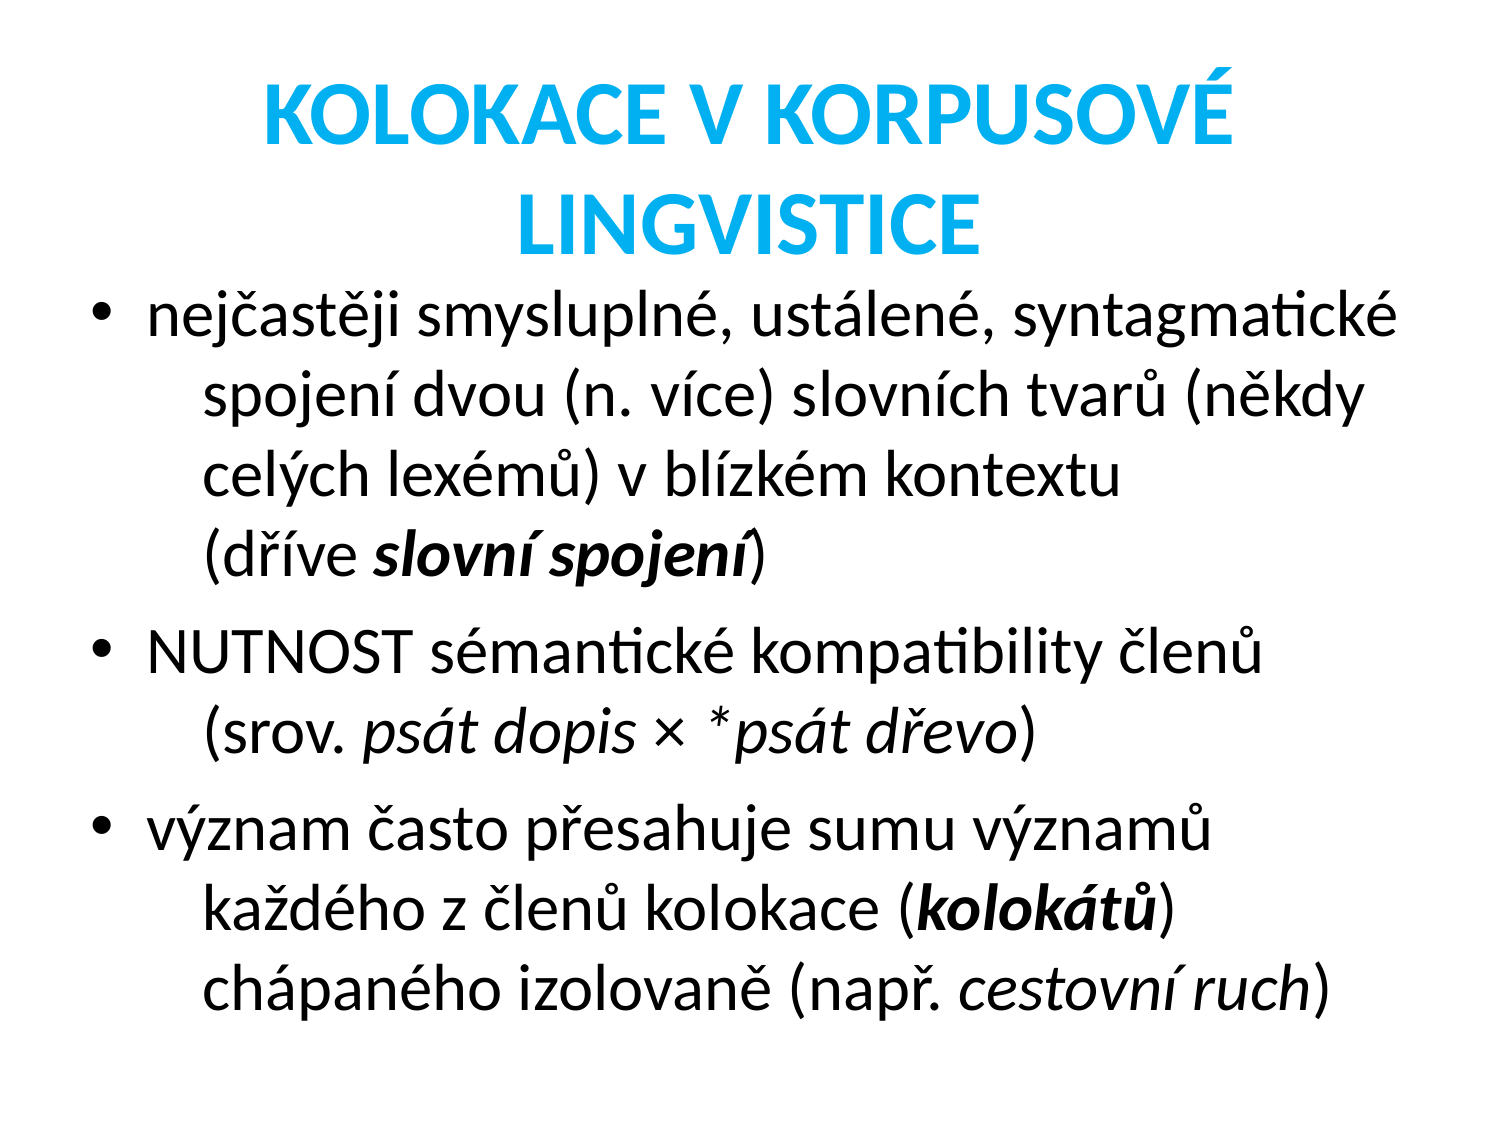

# KOLOKACE V KORPUSOVÉ LINGVISTICE
nejčastěji smysluplné, ustálené, syntagmatické spojení dvou (n. více) slovních tvarů (někdy celých lexémů) v blízkém kontextu (dříve slovní spojení)
NUTNOST sémantické kompatibility členů (srov. psát dopis × *psát dřevo)
význam často přesahuje sumu významů každého z členů kolokace (kolokátů) chápaného izolovaně (např. cestovní ruch)